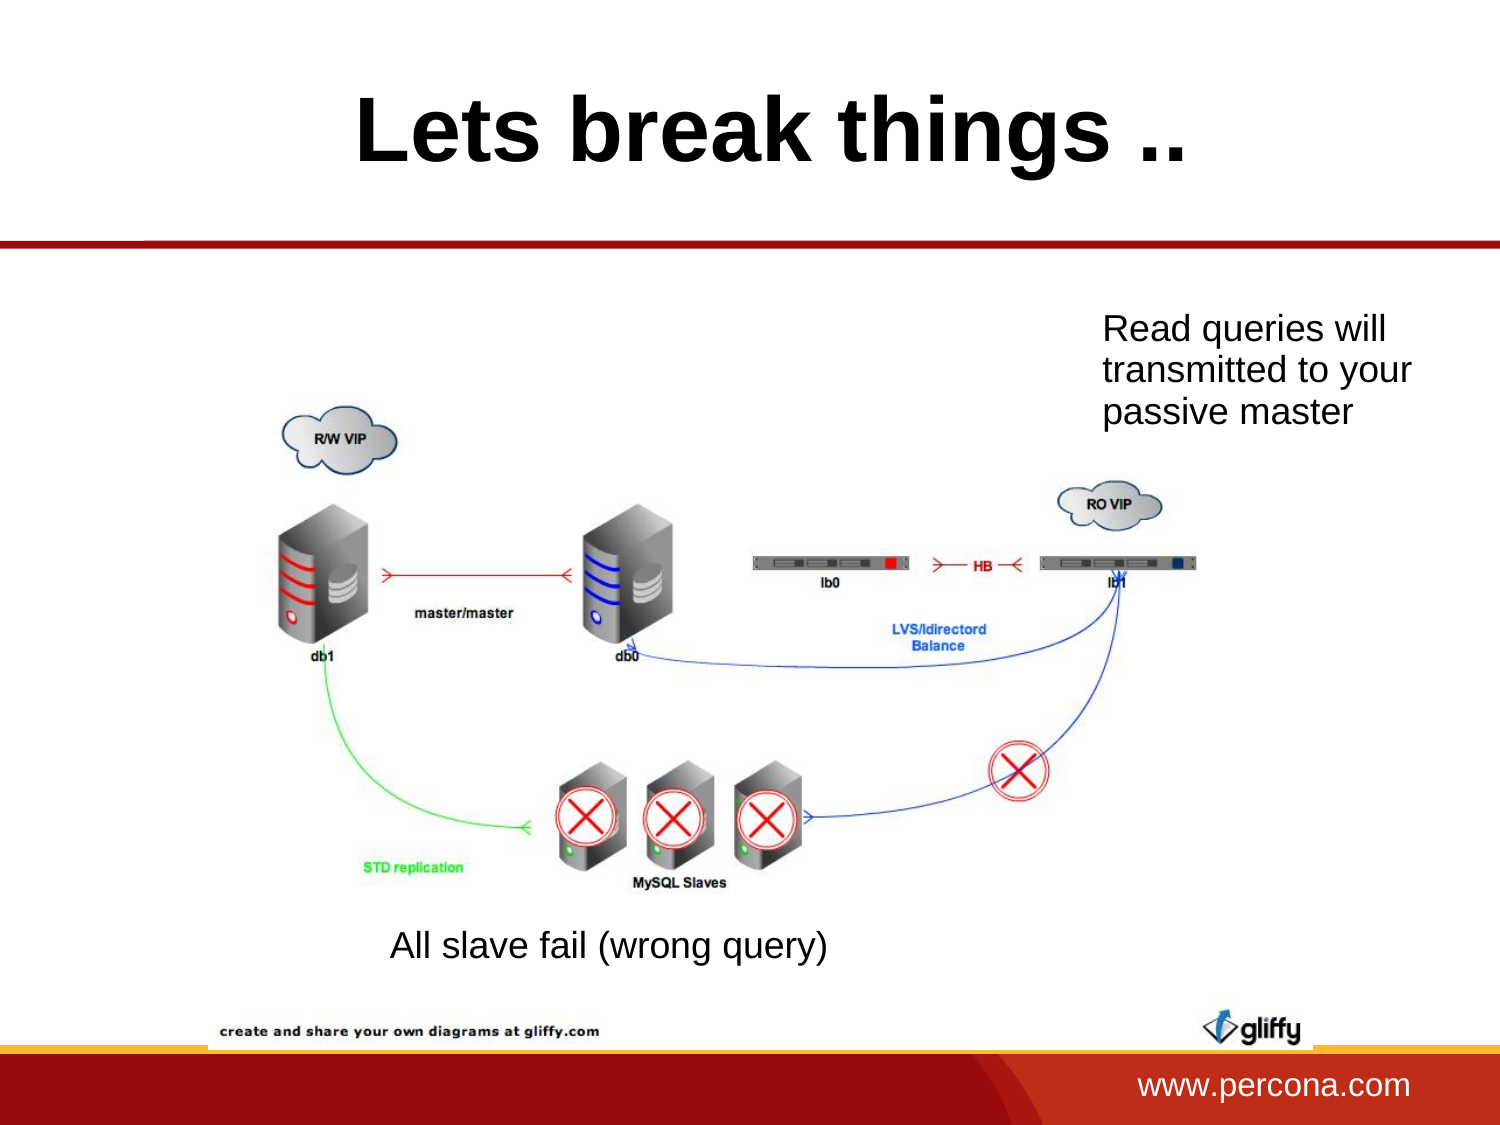

# Lets break things ..
Read queries will transmitted to your passive master
Slave fail or fall behind
All slave fail (wrong query)